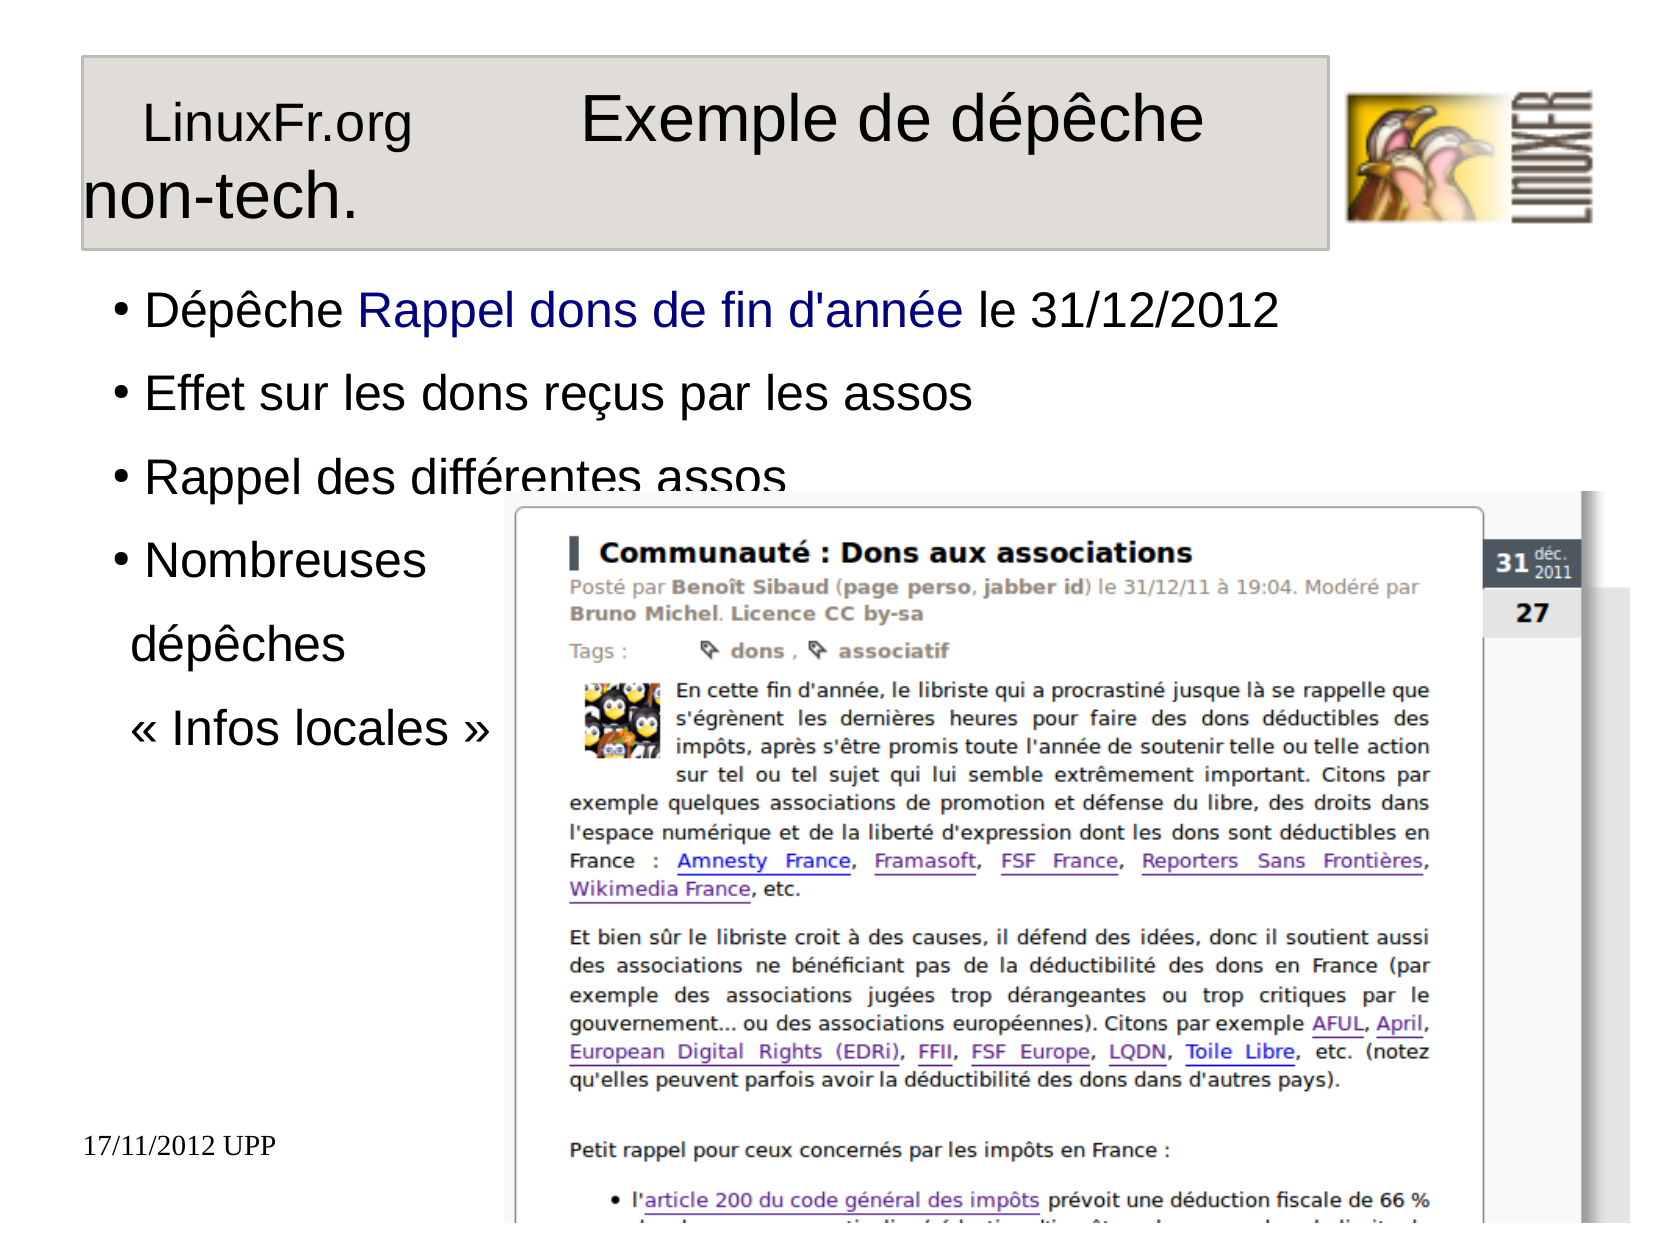

# LinuxFr.org Exemple de dépêche non-tech.
 Dépêche Rappel dons de fin d'année le 31/12/2012
 Effet sur les dons reçus par les assos
 Rappel des différentes assos
 Nombreuses
dépêches
« Infos locales »